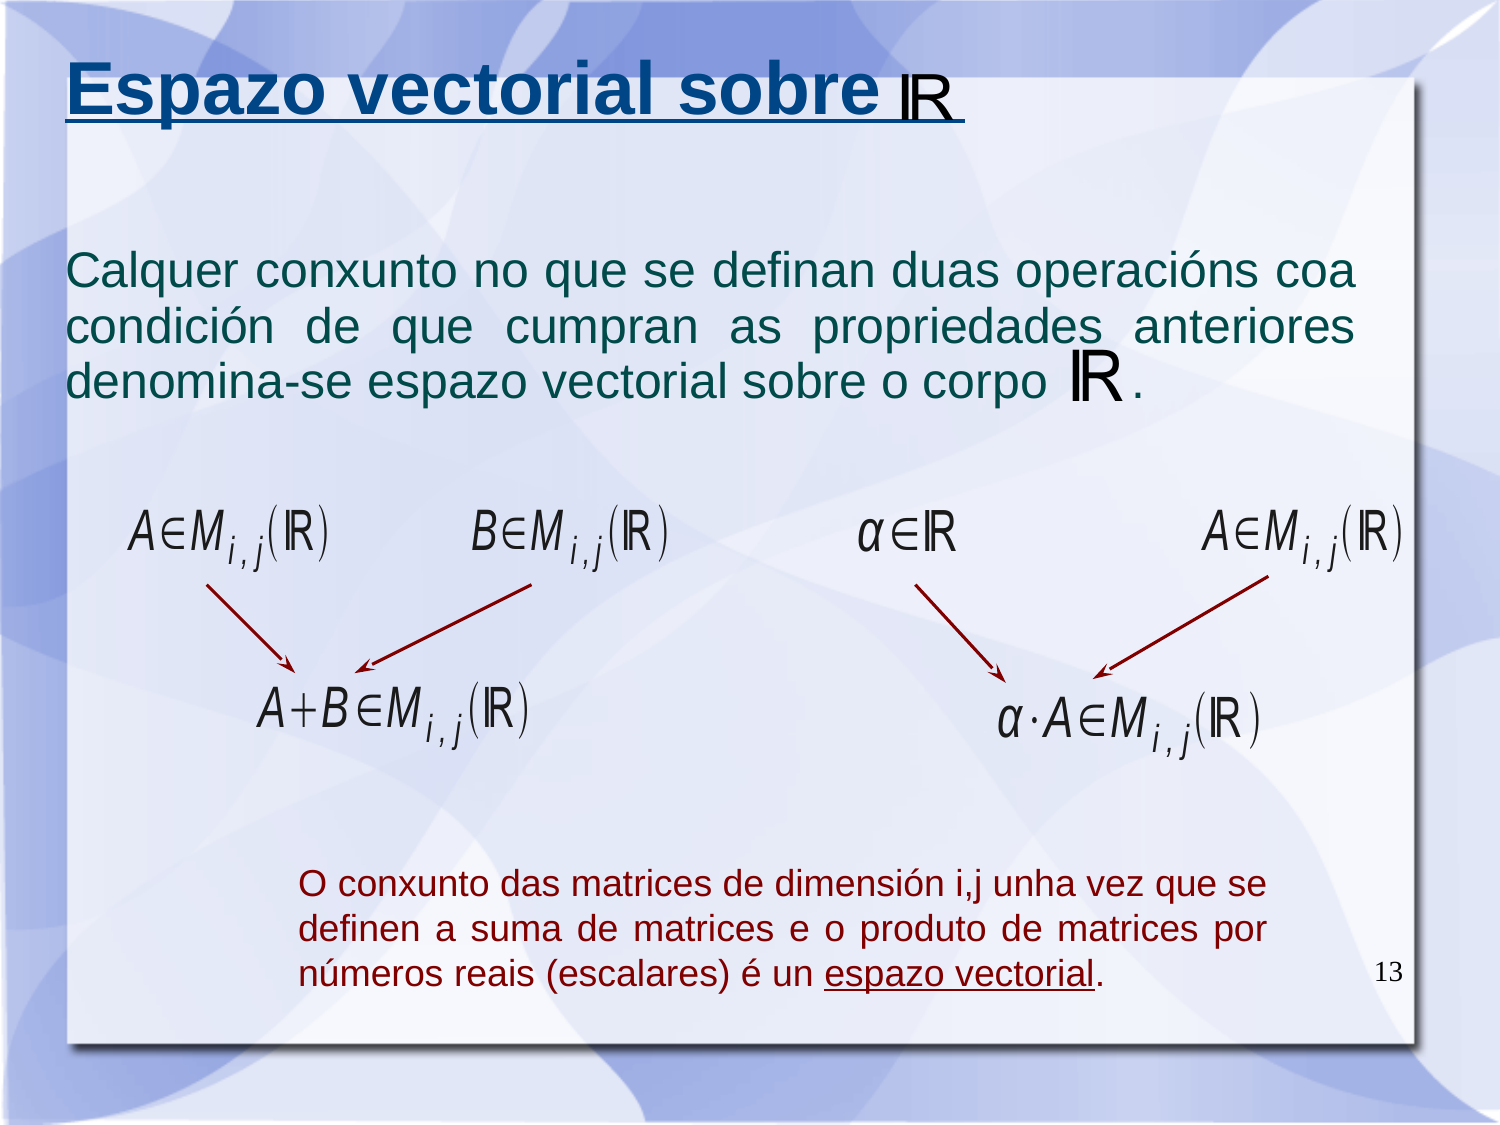

# Espazo vectorial sobre
Calquer conxunto no que se definan duas operacións coa condición de que cumpran as propriedades anteriores denomina-se espazo vectorial sobre o corpo .
O conxunto das matrices de dimensión i,j unha vez que se definen a suma de matrices e o produto de matrices por números reais (escalares) é un espazo vectorial.
13